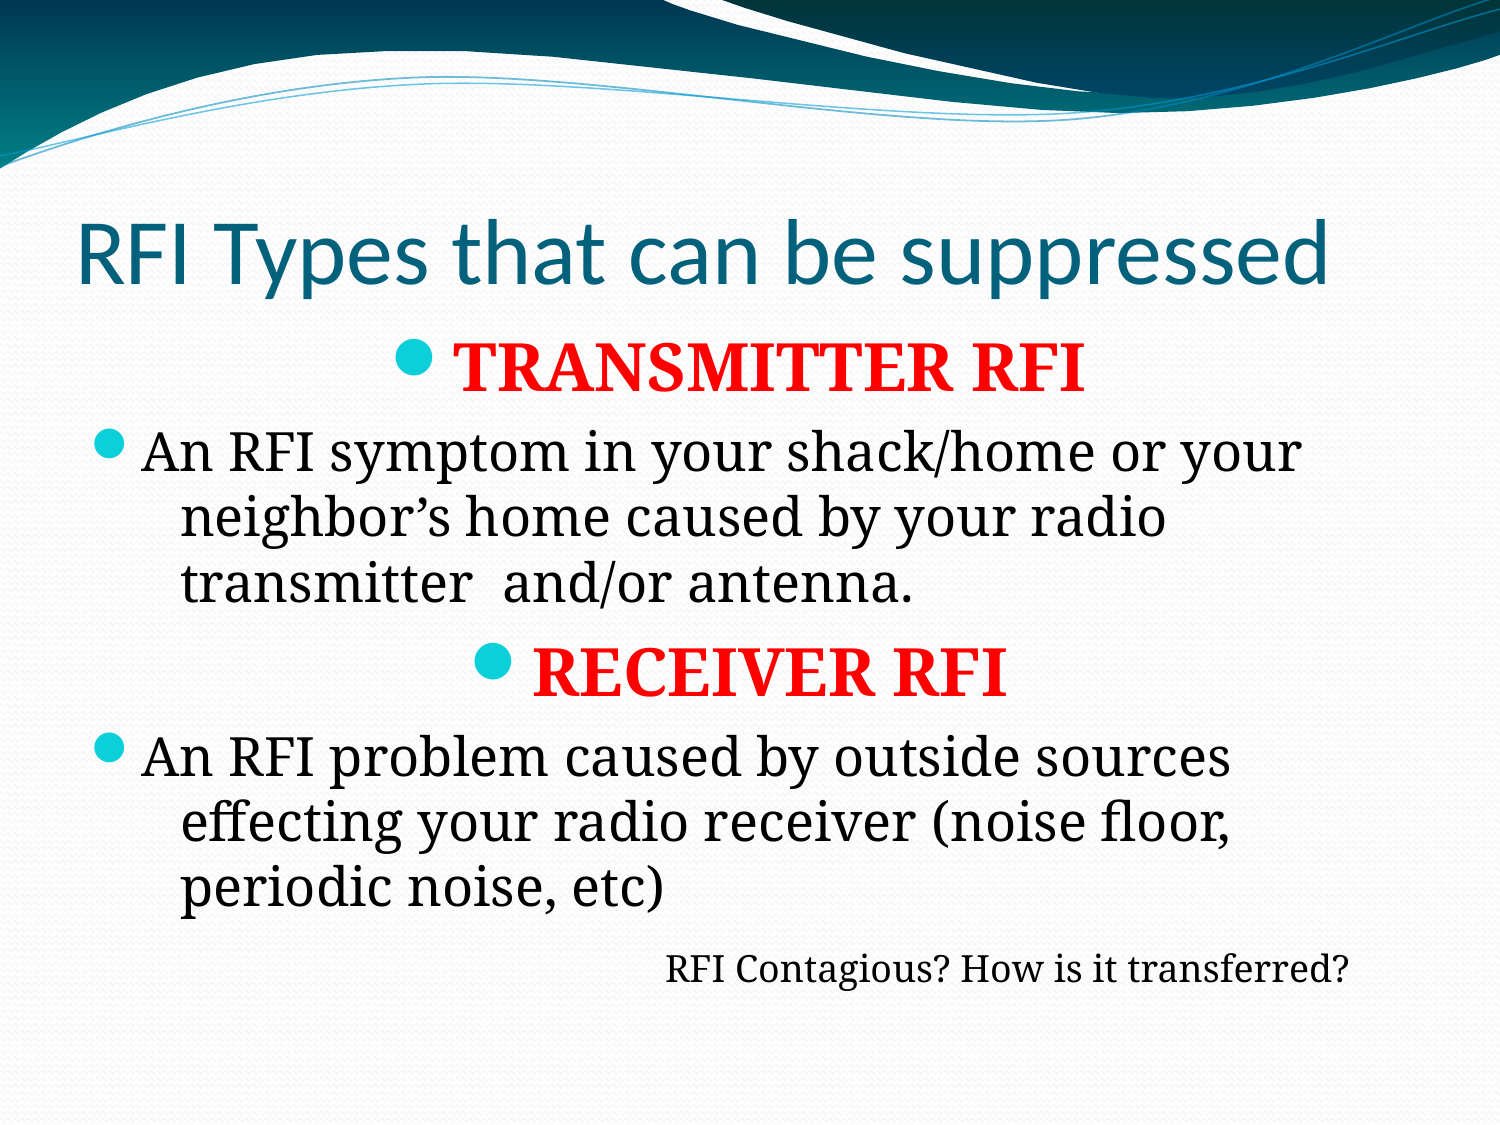

# RFI Types that can be suppressed
TRANSMITTER RFI
An RFI symptom in your shack/home or your neighbor’s home caused by your radio transmitter and/or antenna.
RECEIVER RFI
An RFI problem caused by outside sources effecting your radio receiver (noise floor, periodic noise, etc)
RFI Contagious? How is it transferred?